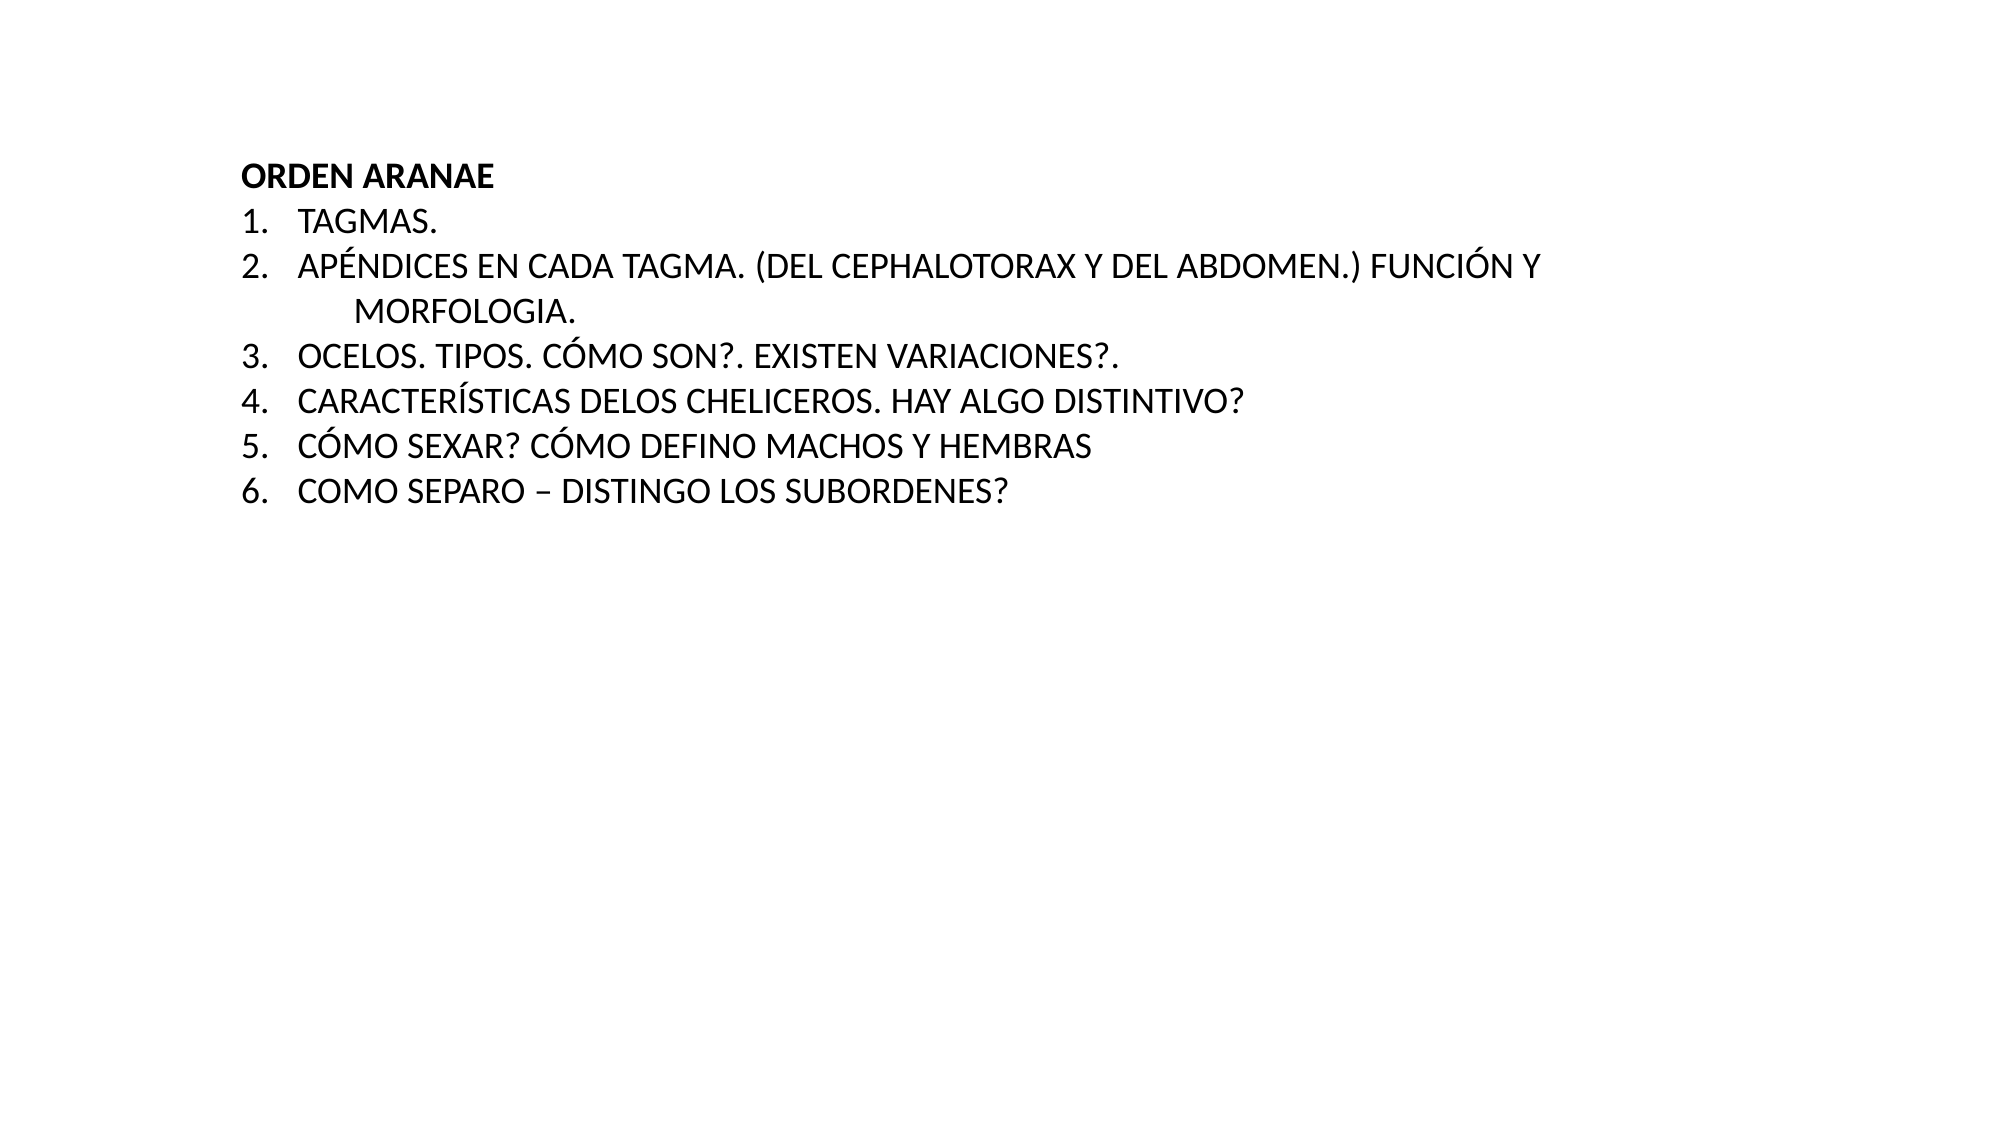

ORDEN ARANAE
TAGMAS.
APÉNDICES EN CADA TAGMA. (DEL CEPHALOTORAX Y DEL ABDOMEN.) FUNCIÓN Y MORFOLOGIA.
OCELOS. TIPOS. CÓMO SON?. EXISTEN VARIACIONES?.
CARACTERÍSTICAS DELOS CHELICEROS. HAY ALGO DISTINTIVO?
CÓMO SEXAR? CÓMO DEFINO MACHOS Y HEMBRAS
COMO SEPARO – DISTINGO LOS SUBORDENES?